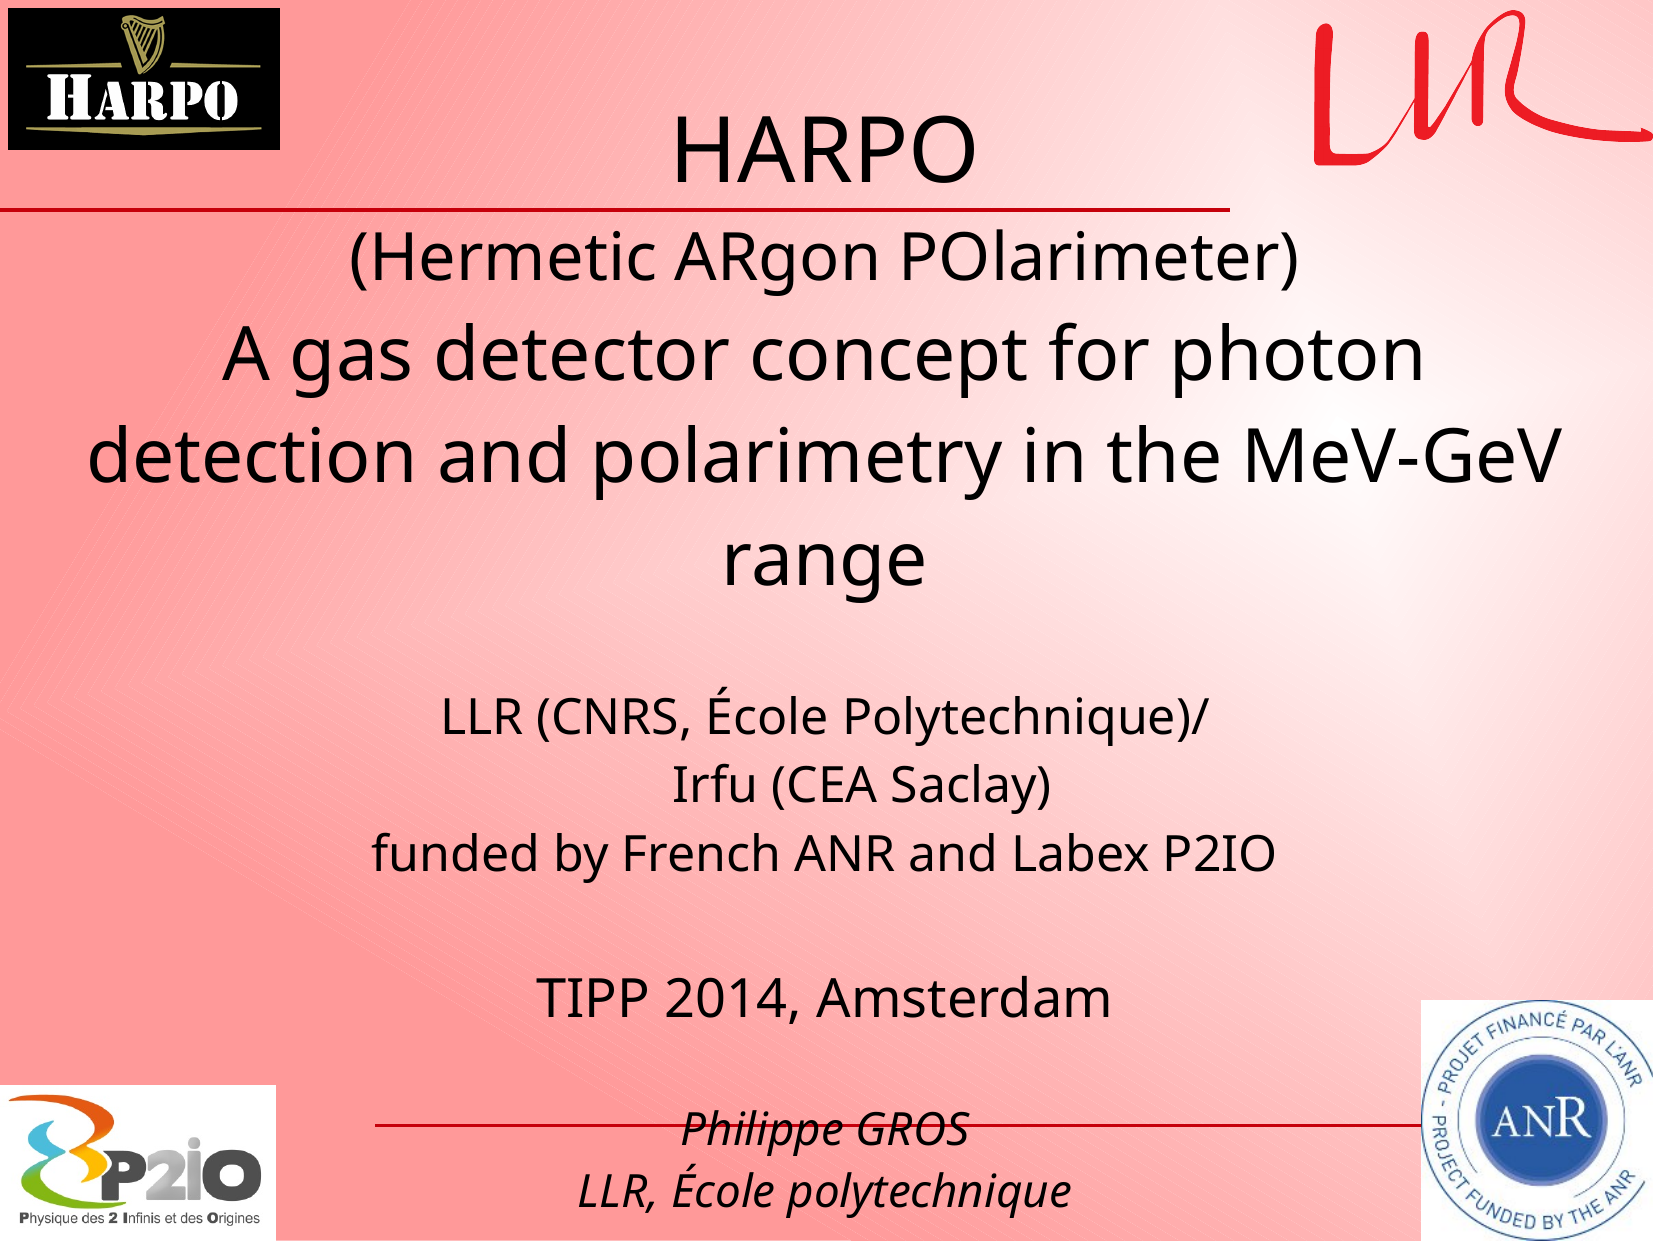

# HARPO (Hermetic ARgon POlarimeter) A gas detector concept for photon detection and polarimetry in the MeV-GeV range LLR (CNRS, École Polytechnique)/ Irfu (CEA Saclay) funded by French ANR and Labex P2IO TIPP 2014, Amsterdam Philippe GROS LLR, École polytechnique